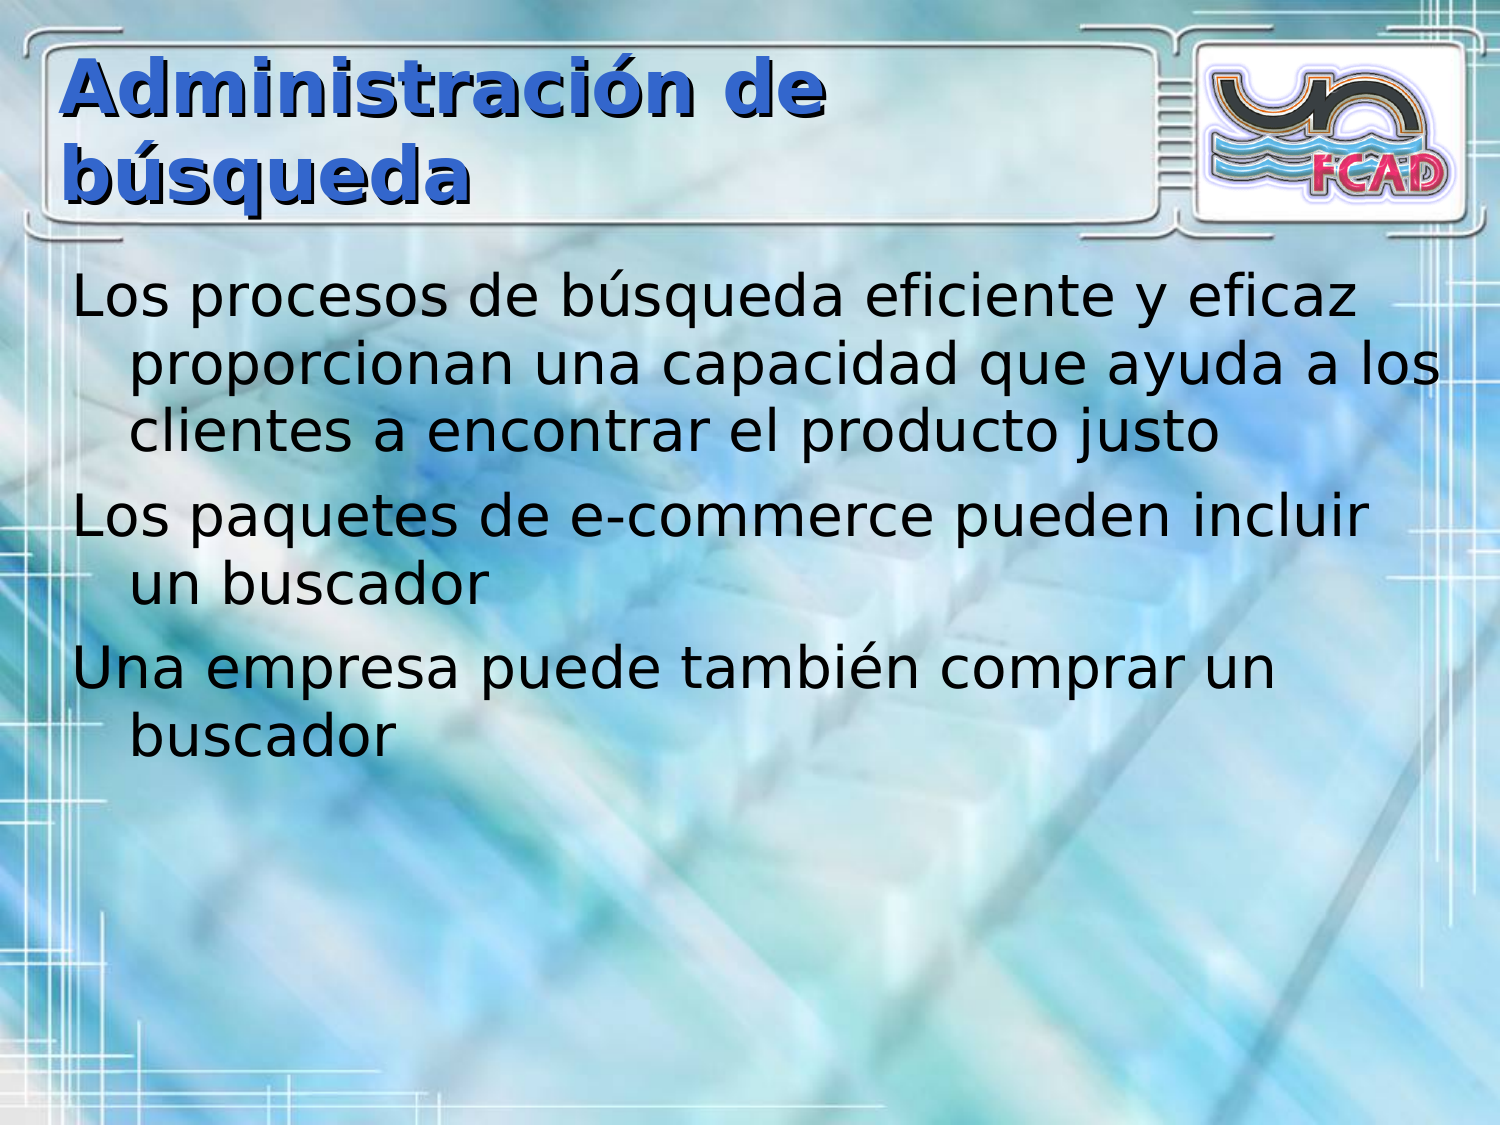

# Administración de búsqueda
Los procesos de búsqueda eficiente y eficaz proporcionan una capacidad que ayuda a los clientes a encontrar el producto justo
Los paquetes de e-commerce pueden incluir un buscador
Una empresa puede también comprar un buscador